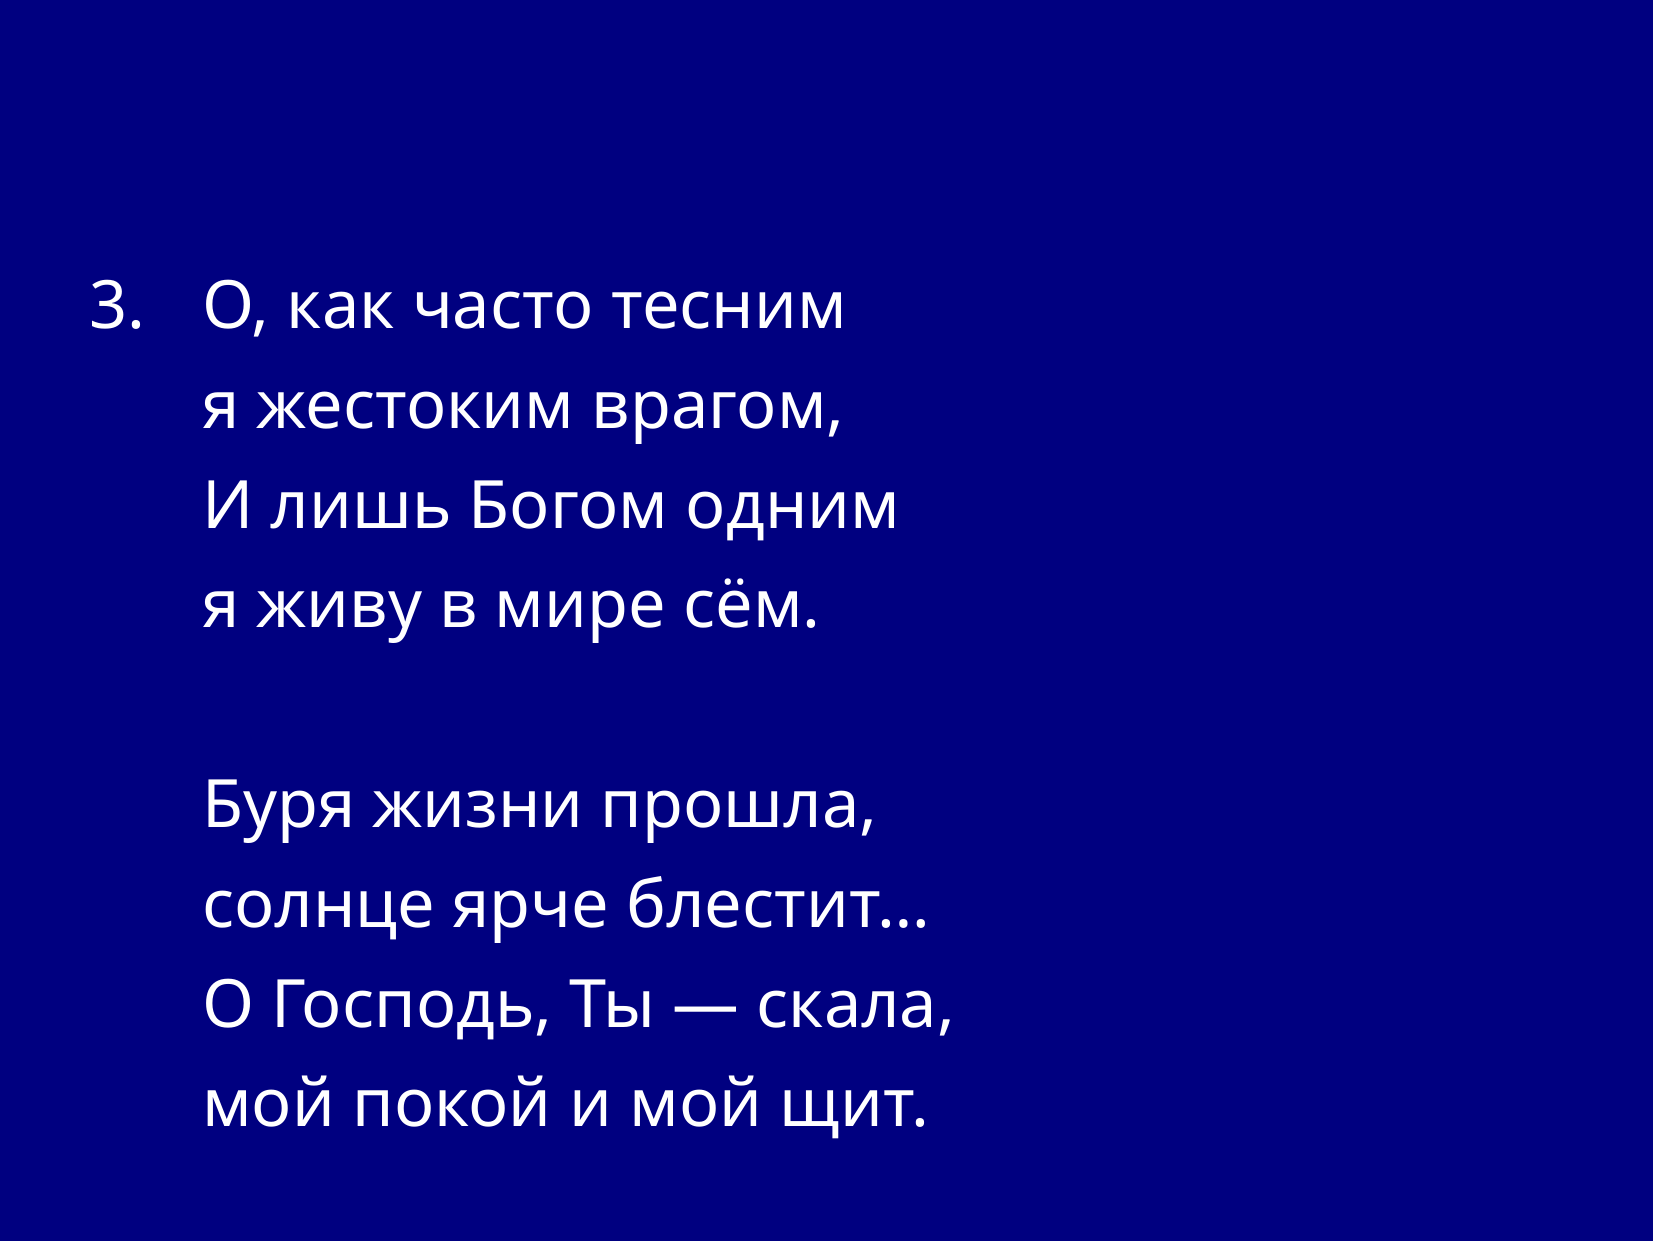

3.	О, как часто тесним
	я жестоким врагом,
	И лишь Богом одним
	я живу в мире сём.
	Буря жизни прошла,
	солнце ярче блестит…
	О Господь, Ты — скала,
	мой покой и мой щит.